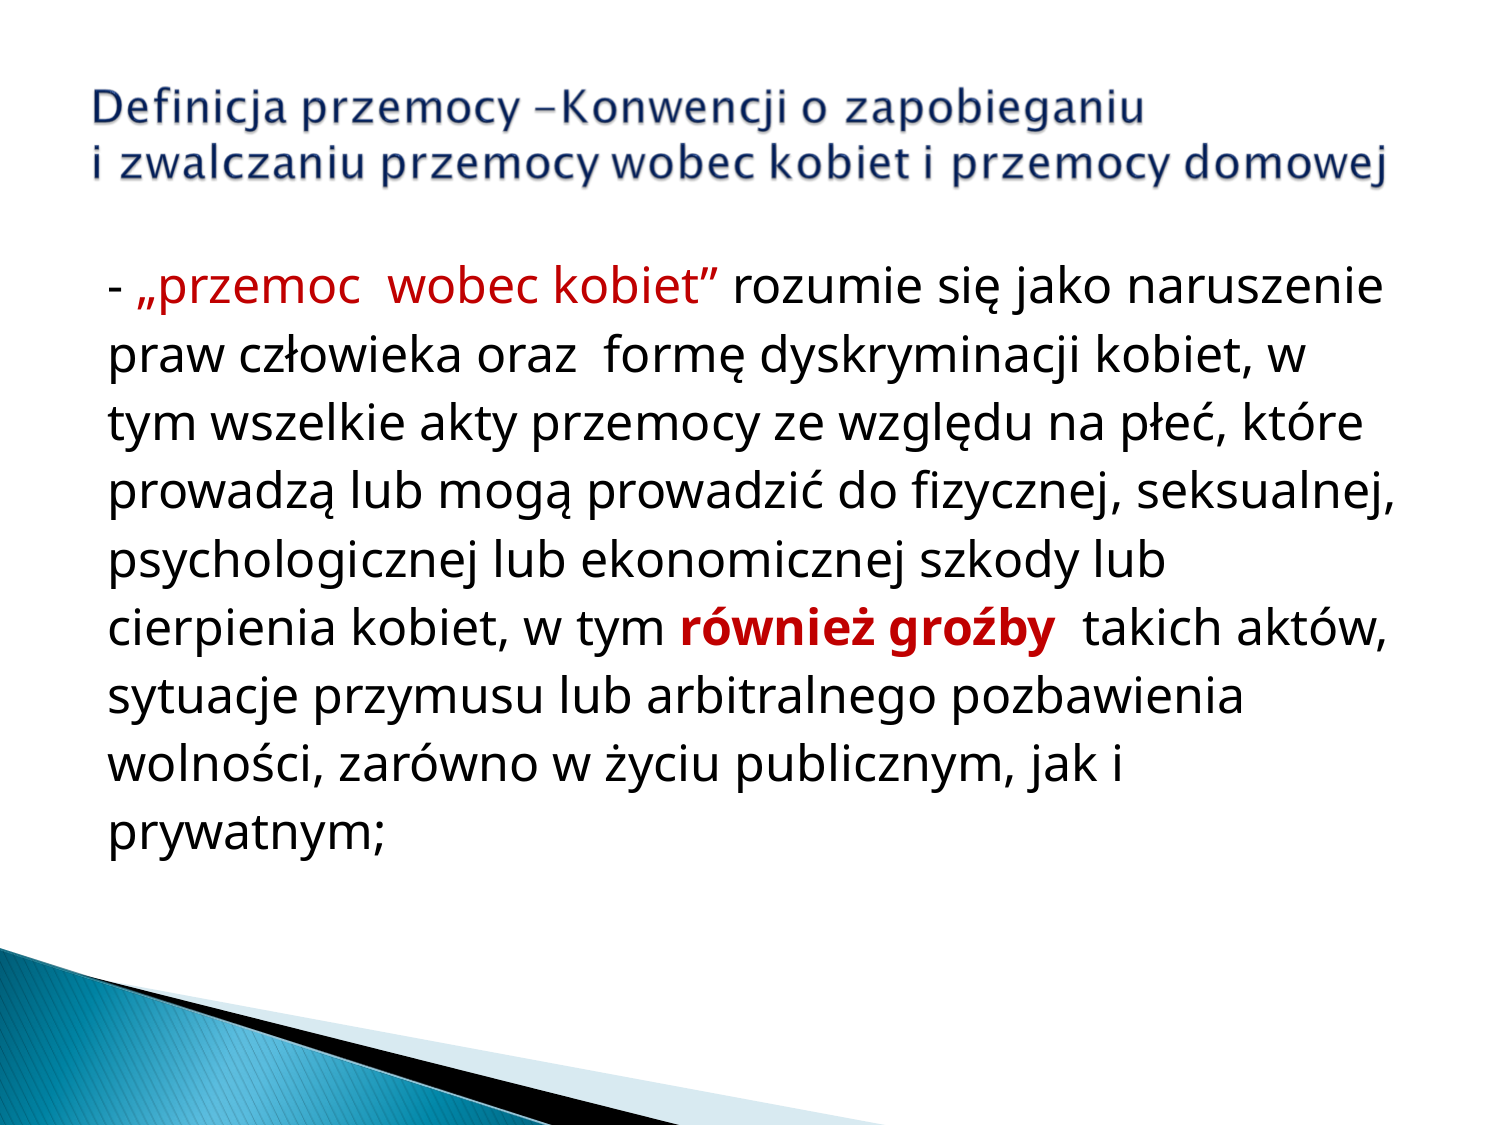

# - „przemoc wobec kobiet” rozumie się jako naruszenie praw człowieka oraz formę dyskryminacji kobiet, w tym wszelkie akty przemocy ze względu na płeć, które prowadzą lub mogą prowadzić do fizycznej, seksualnej, psychologicznej lub ekonomicznej szkody lub cierpienia kobiet, w tym również groźby takich aktów, sytuacje przymusu lub arbitralnego pozbawienia wolności, zarówno w życiu publicznym, jak i prywatnym;